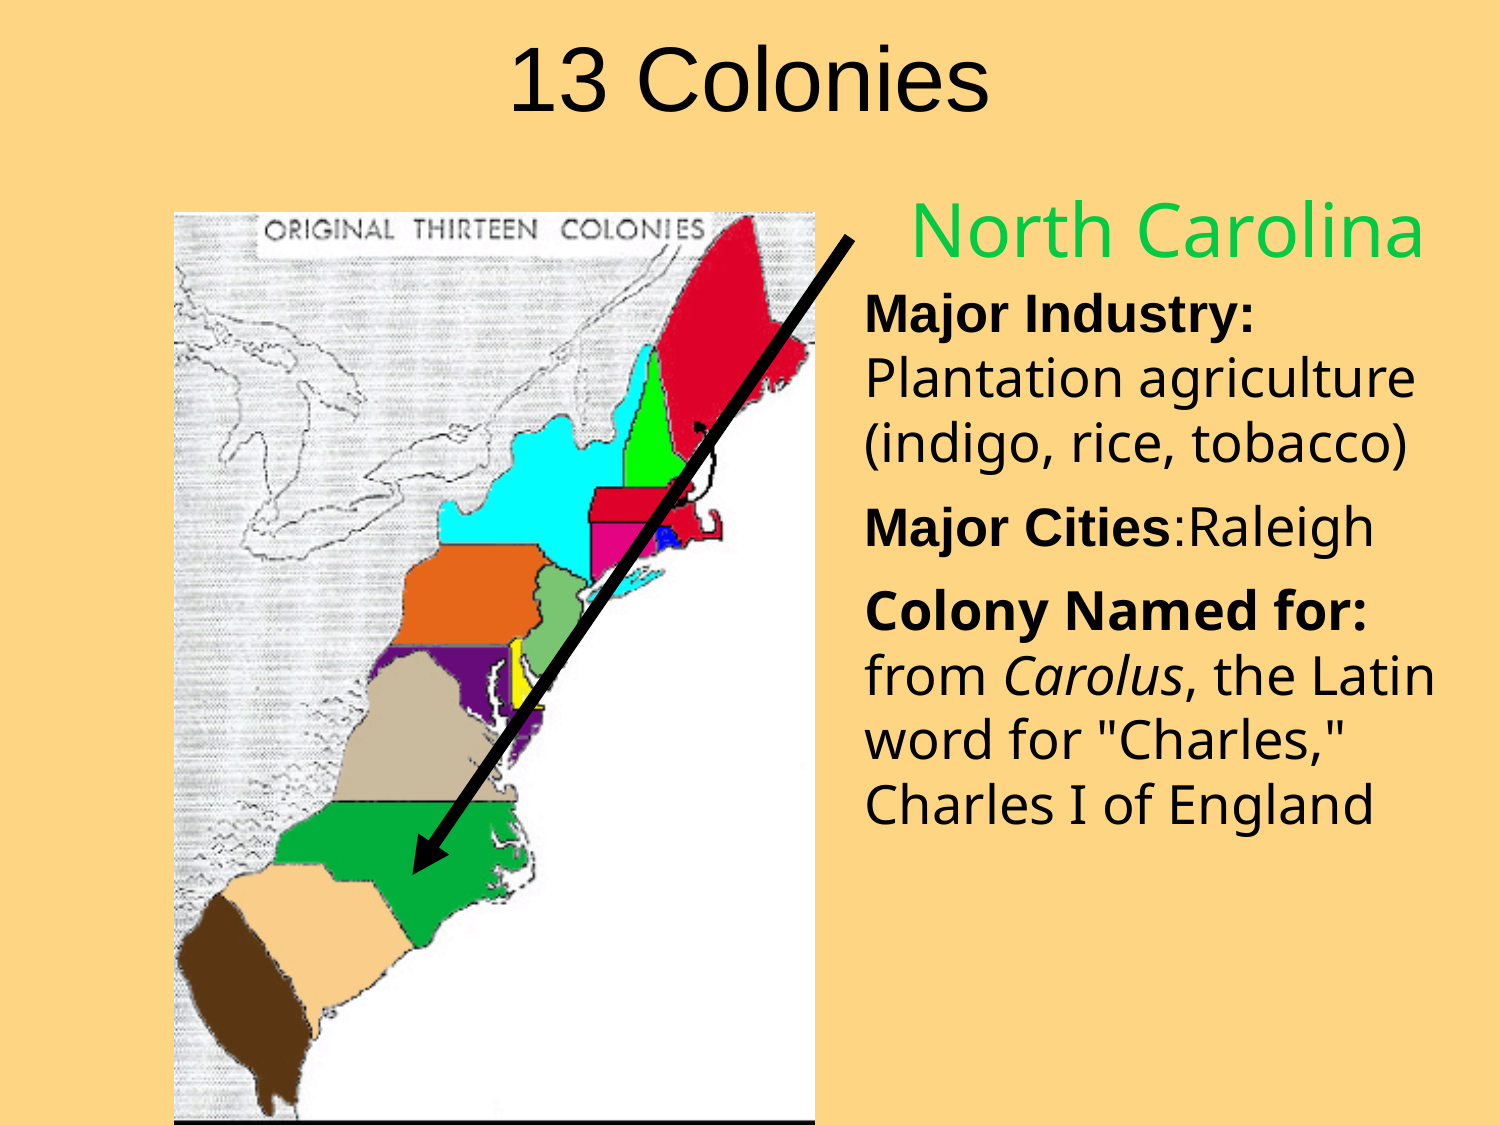

# 13 Colonies
Major Industry: Plantation agriculture (indigo, rice, tobacco)
Major Cities:Raleigh
Colony Named for: from Carolus, the Latin word for "Charles," Charles I of England
North Carolina